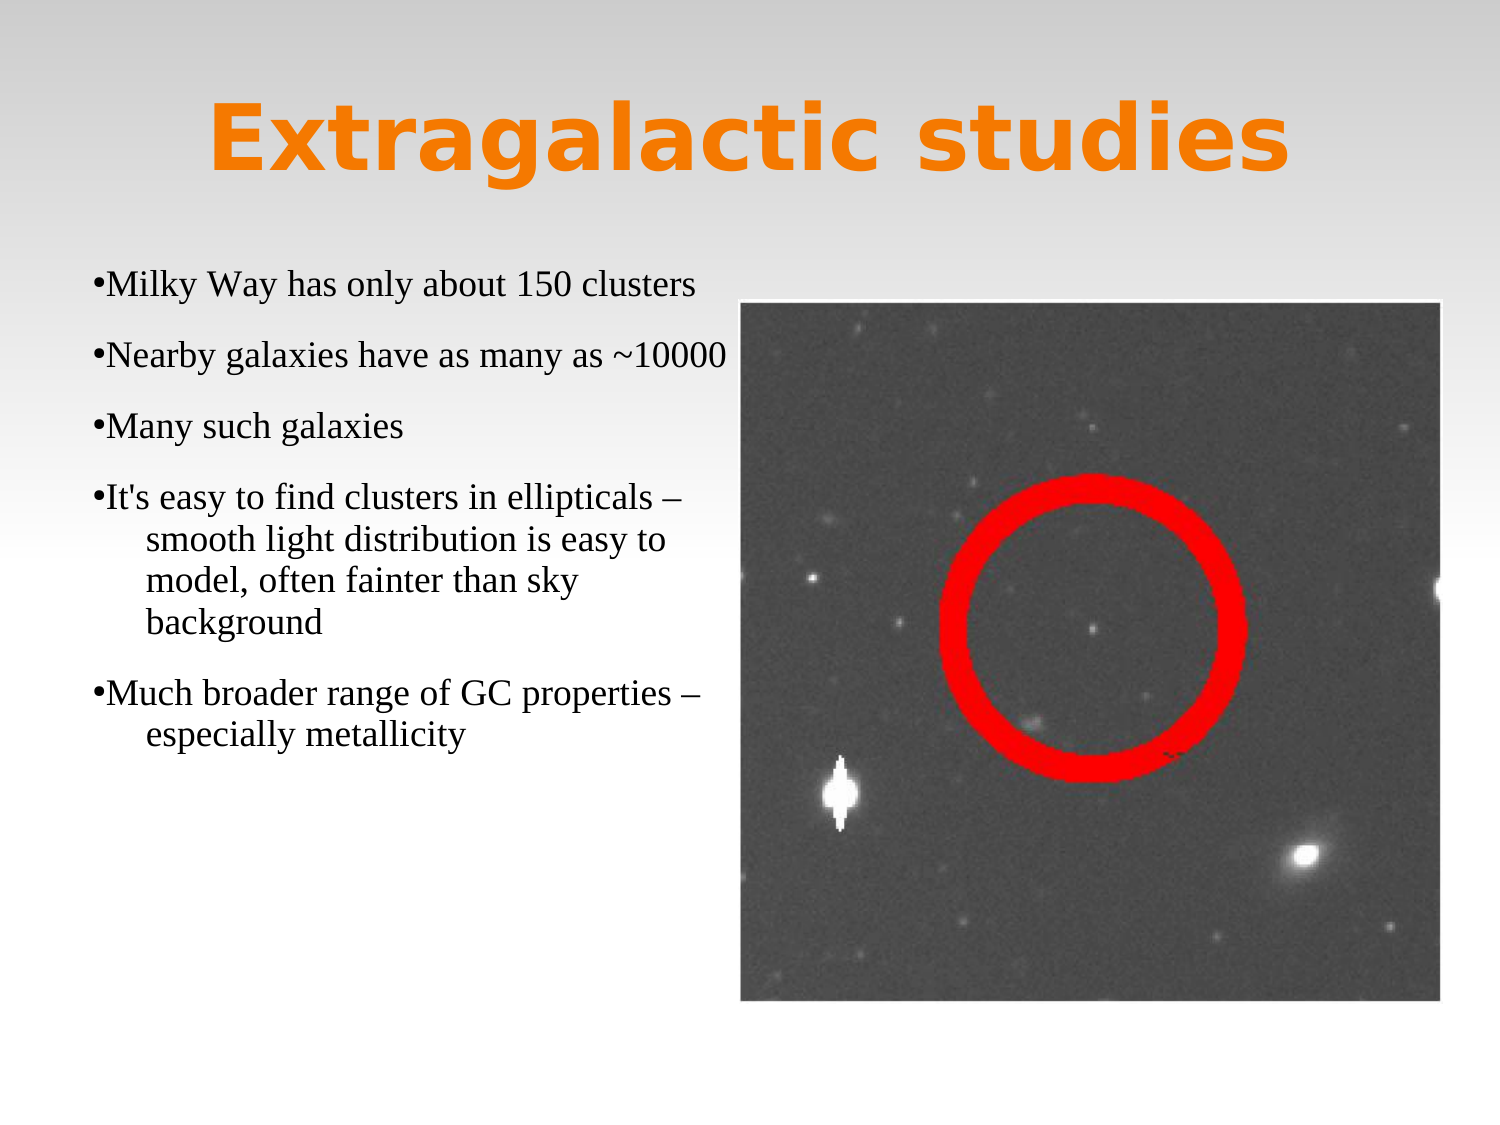

# Extragalactic studies
Milky Way has only about 150 clusters
Nearby galaxies have as many as ~10000
Many such galaxies
It's easy to find clusters in ellipticals – smooth light distribution is easy to model, often fainter than sky background
Much broader range of GC properties – especially metallicity